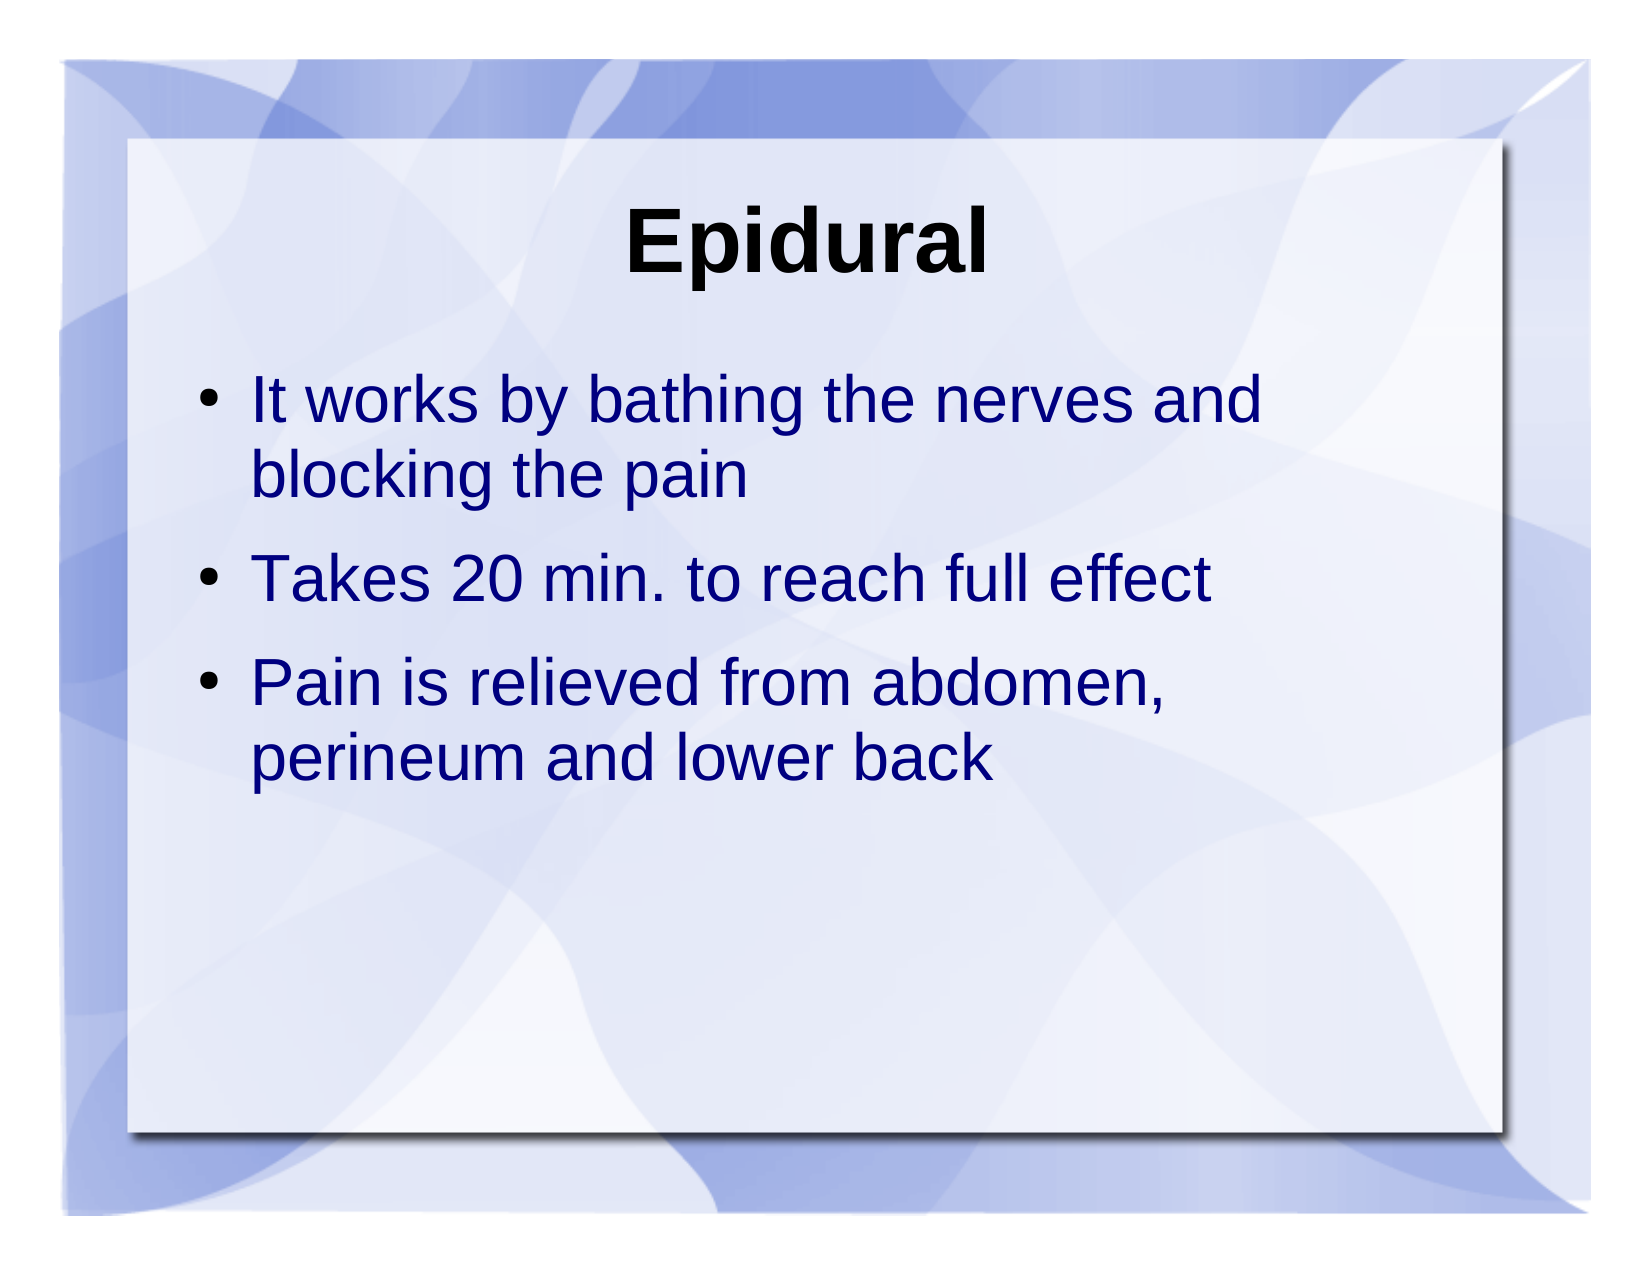

# Epidural
It works by bathing the nerves and blocking the pain
Takes 20 min. to reach full effect
Pain is relieved from abdomen, perineum and lower back